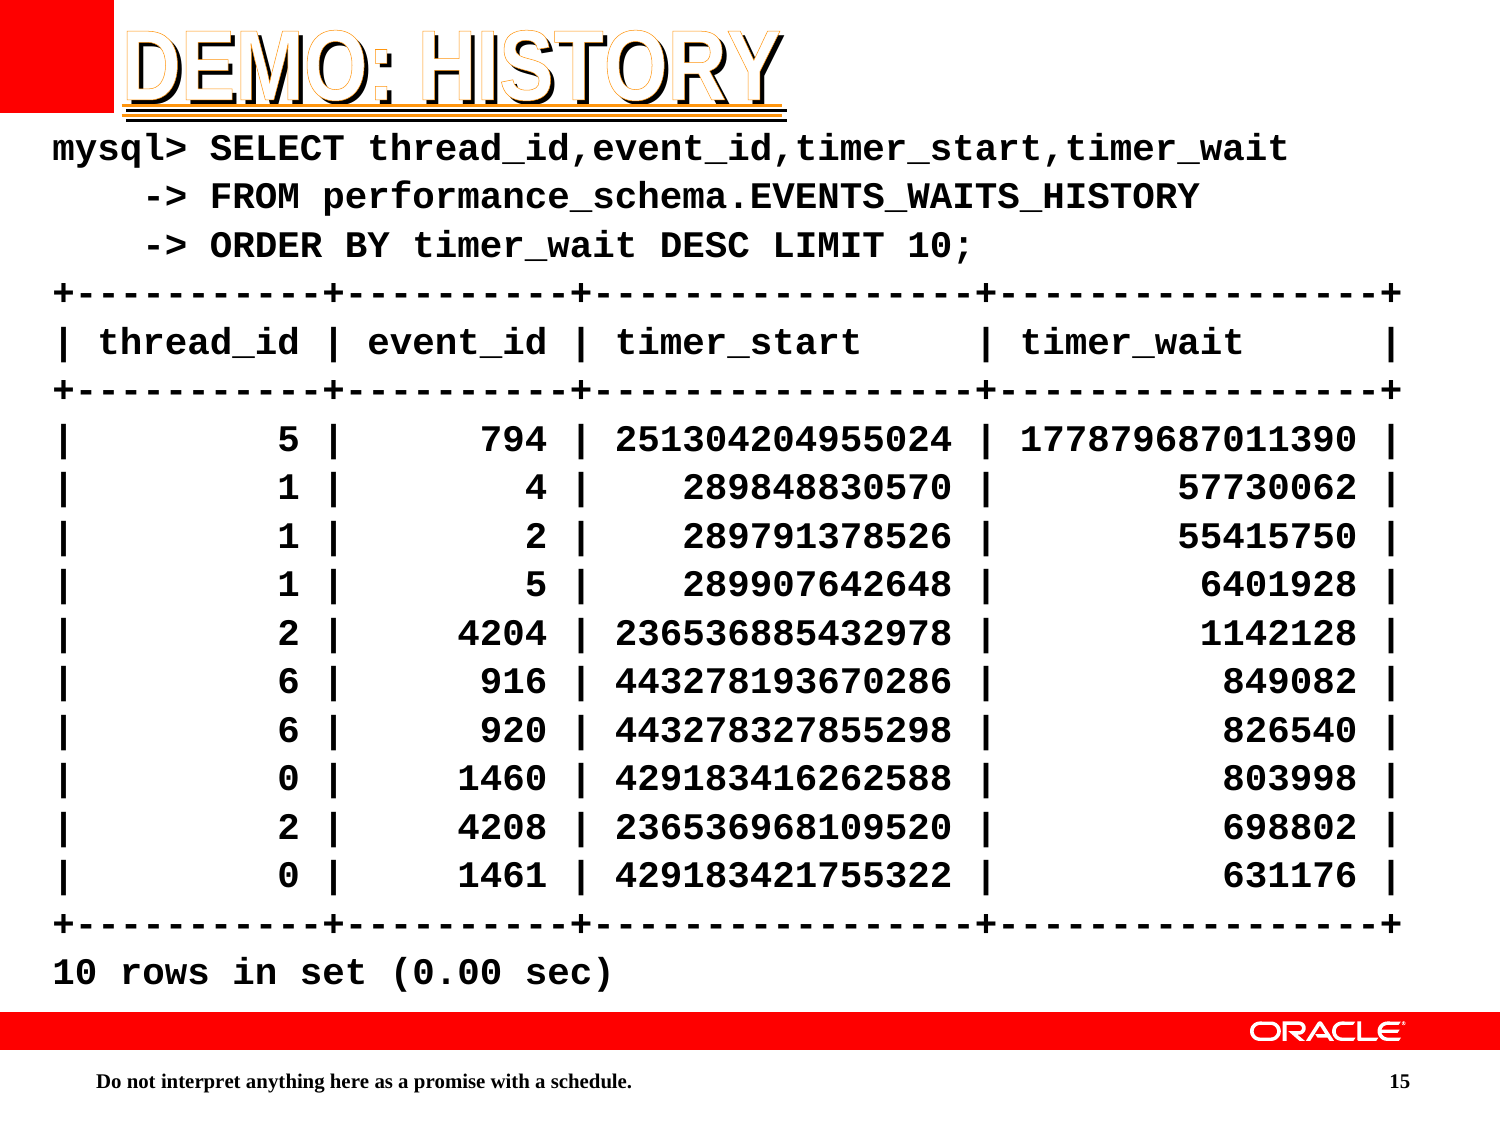

DEMO: HISTORY
 mysql> SELECT thread_id,event_id,timer_start,timer_wait
 -> FROM performance_schema.EVENTS_WAITS_HISTORY
 -> ORDER BY timer_wait DESC LIMIT 10;
+-----------+----------+-----------------+-----------------+
| thread_id | event_id | timer_start | timer_wait |
+-----------+----------+-----------------+-----------------+
| 5 | 794 | 251304204955024 | 177879687011390 |
| 1 | 4 | 289848830570 | 57730062 |
| 1 | 2 | 289791378526 | 55415750 |
| 1 | 5 | 289907642648 | 6401928 |
| 2 | 4204 | 236536885432978 | 1142128 |
| 6 | 916 | 443278193670286 | 849082 |
| 6 | 920 | 443278327855298 | 826540 |
| 0 | 1460 | 429183416262588 | 803998 |
| 2 | 4208 | 236536968109520 | 698802 |
| 0 | 1461 | 429183421755322 | 631176 |
+-----------+----------+-----------------+-----------------+
10 rows in set (0.00 sec)